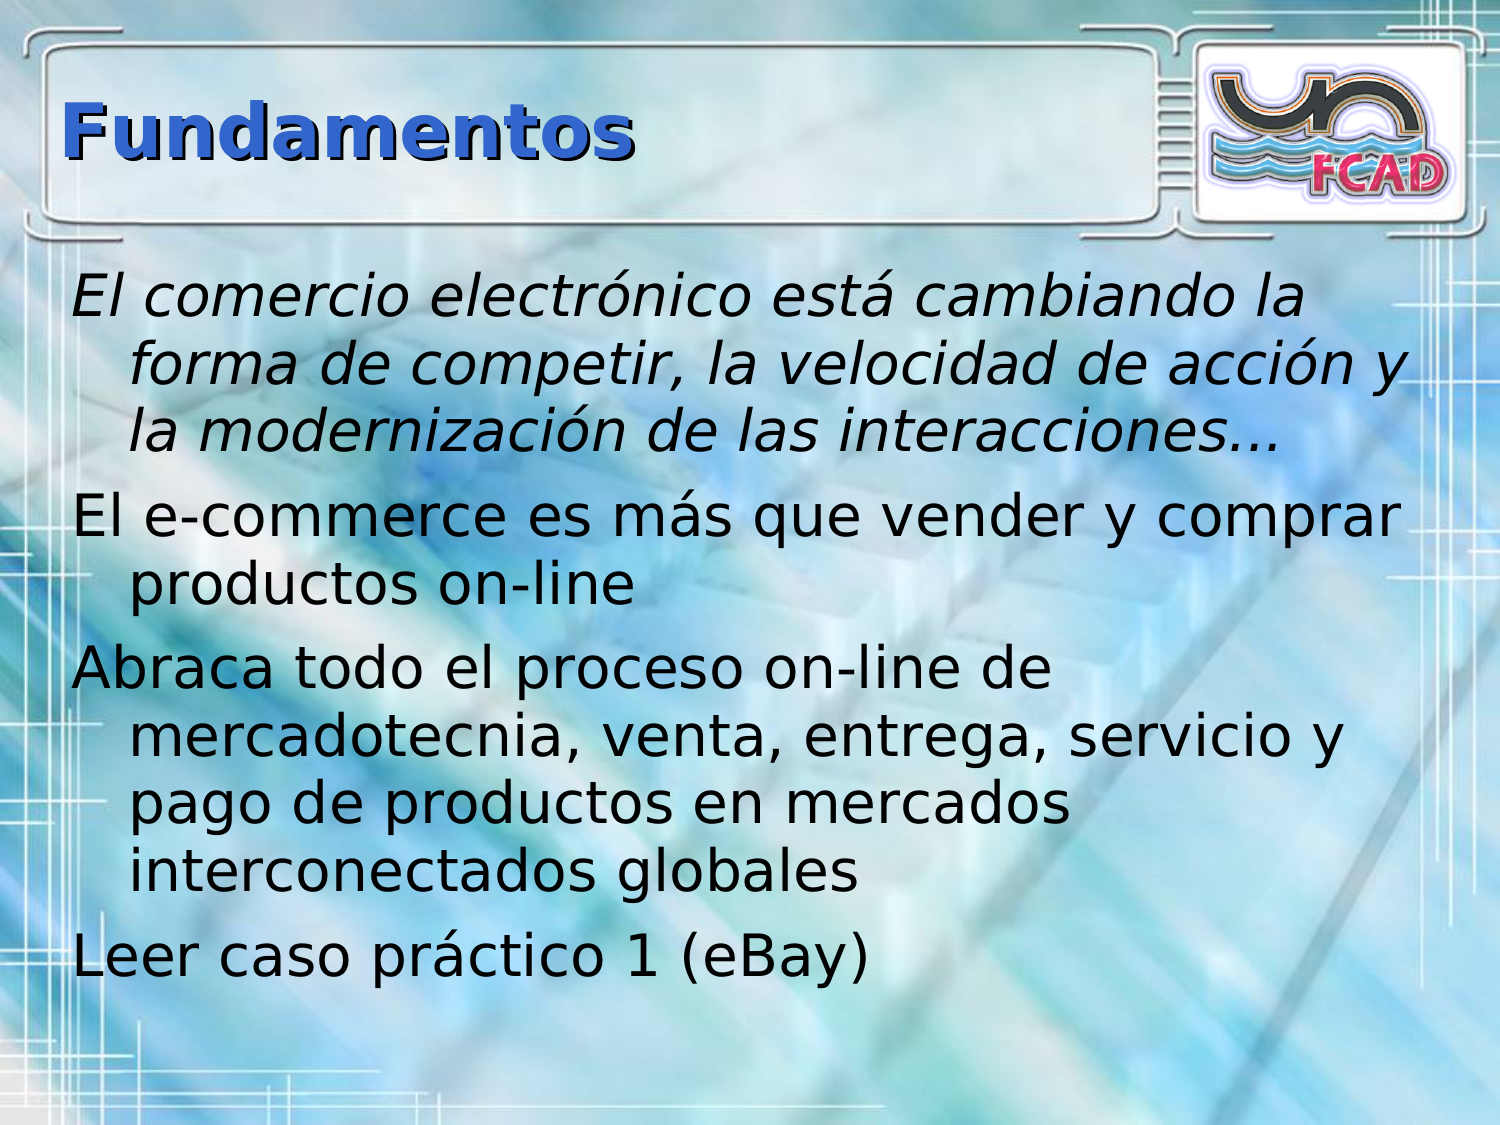

# Fundamentos
El comercio electrónico está cambiando la forma de competir, la velocidad de acción y la modernización de las interacciones...
El e-commerce es más que vender y comprar productos on-line
Abraca todo el proceso on-line de mercadotecnia, venta, entrega, servicio y pago de productos en mercados interconectados globales
Leer caso práctico 1 (eBay)